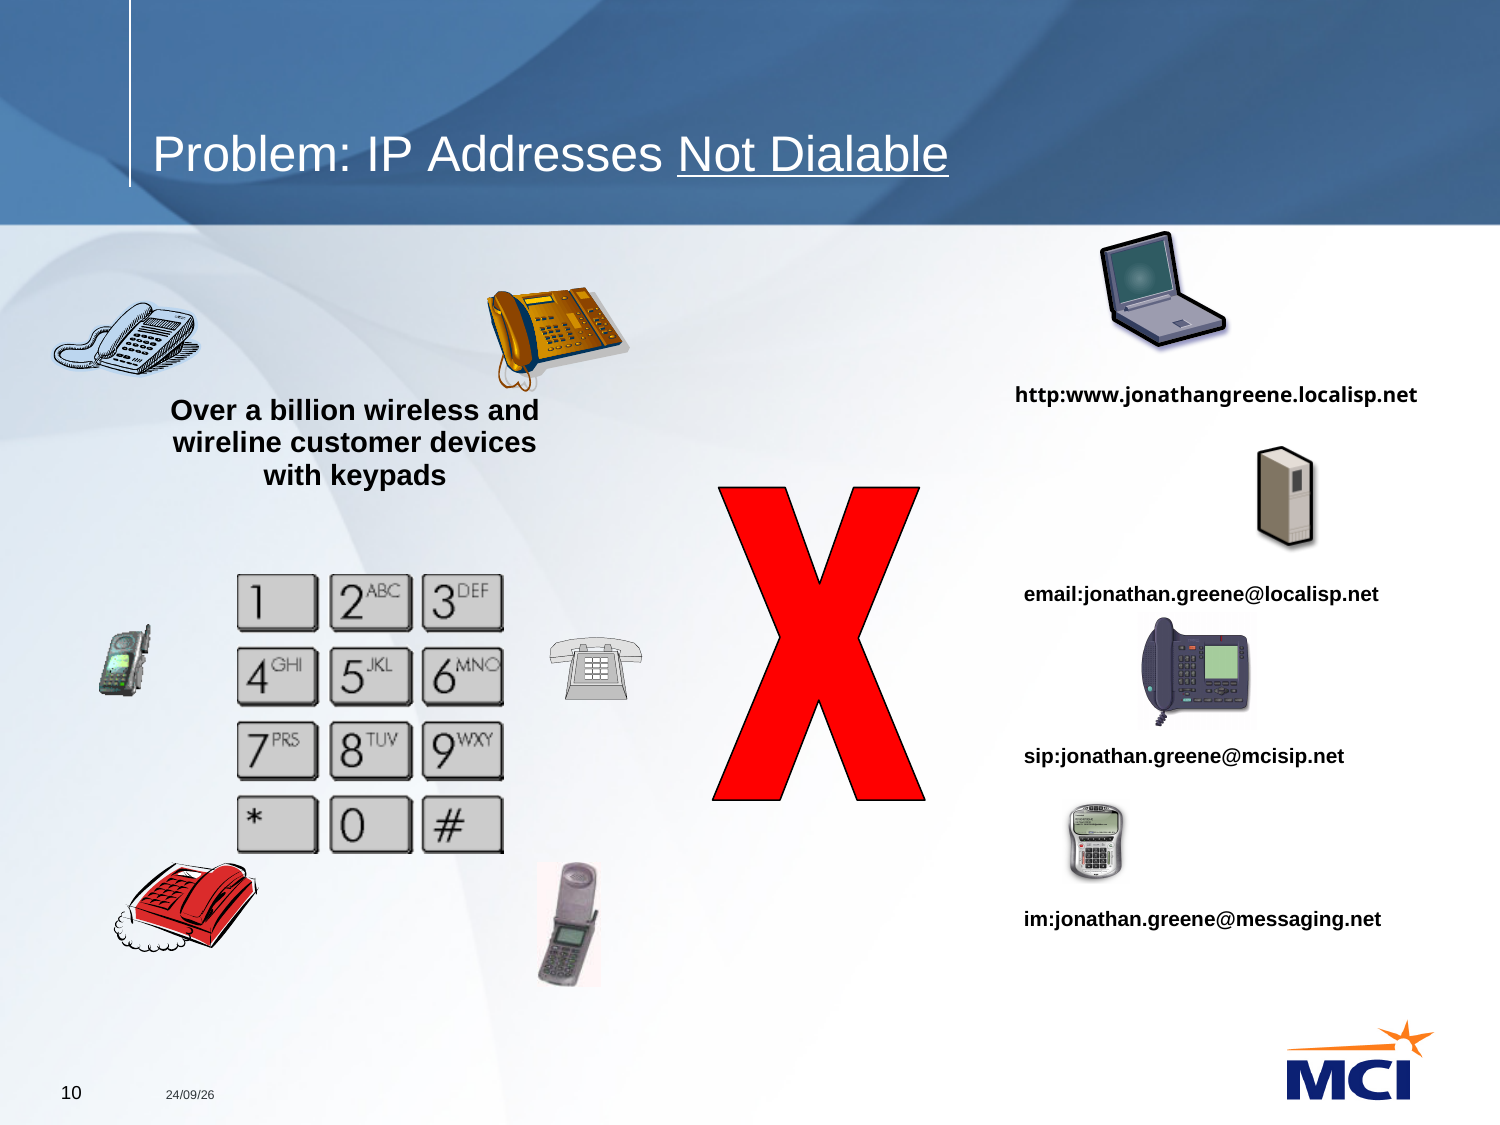

Problem: IP Addresses Not Dialable
http:www.jonathangreene.localisp.net
Over a billion wireless and
wireline customer devices
with keypads
email:jonathan.greene@localisp.net
sip:jonathan.greene@mcisip.net
im:jonathan.greene@messaging.net